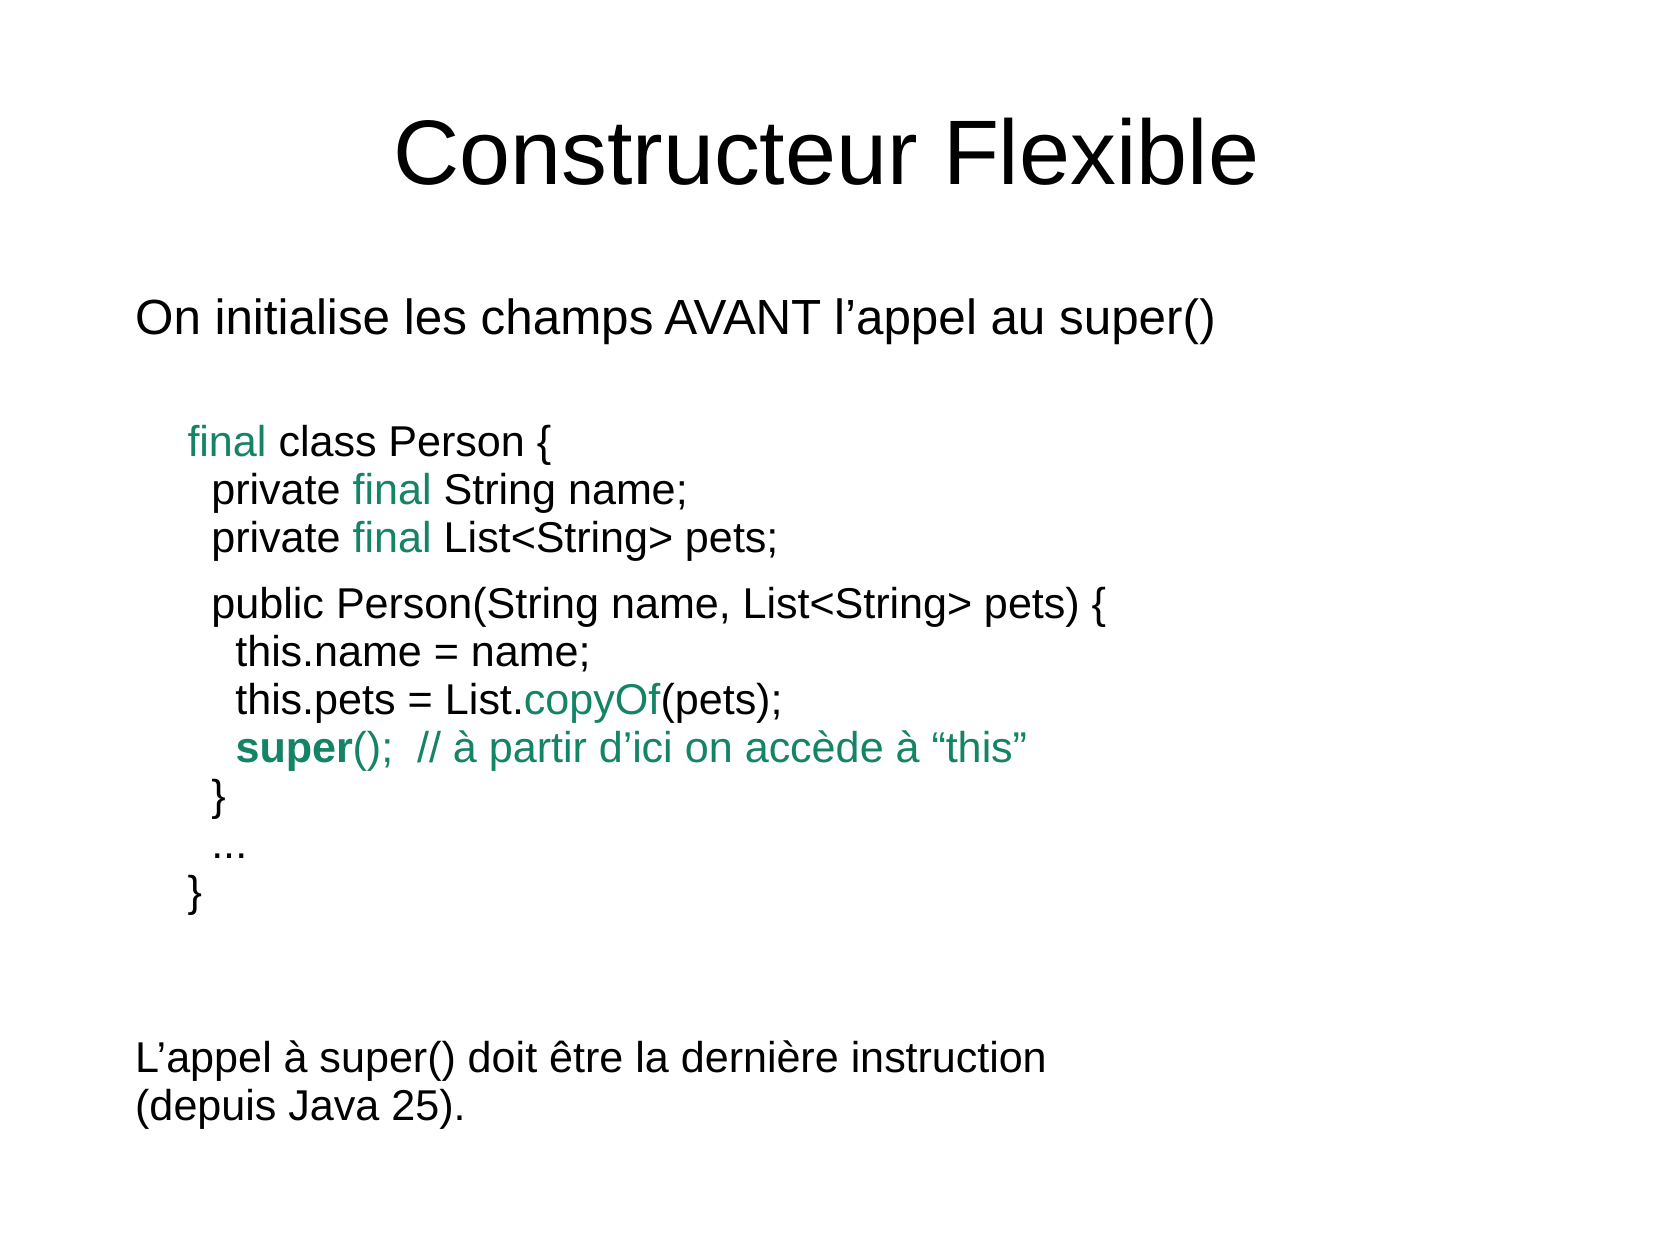

# Constructeur Flexible
On initialise les champs AVANT l’appel au super()
final class Person {
 private final String name;
 private final List<String> pets;
 public Person(String name, List<String> pets) {
 this.name = name;
 this.pets = List.copyOf(pets);
 super(); // à partir d’ici on accède à “this”
 }
 ...
}
L’appel à super() doit être la dernière instruction
(depuis Java 25).